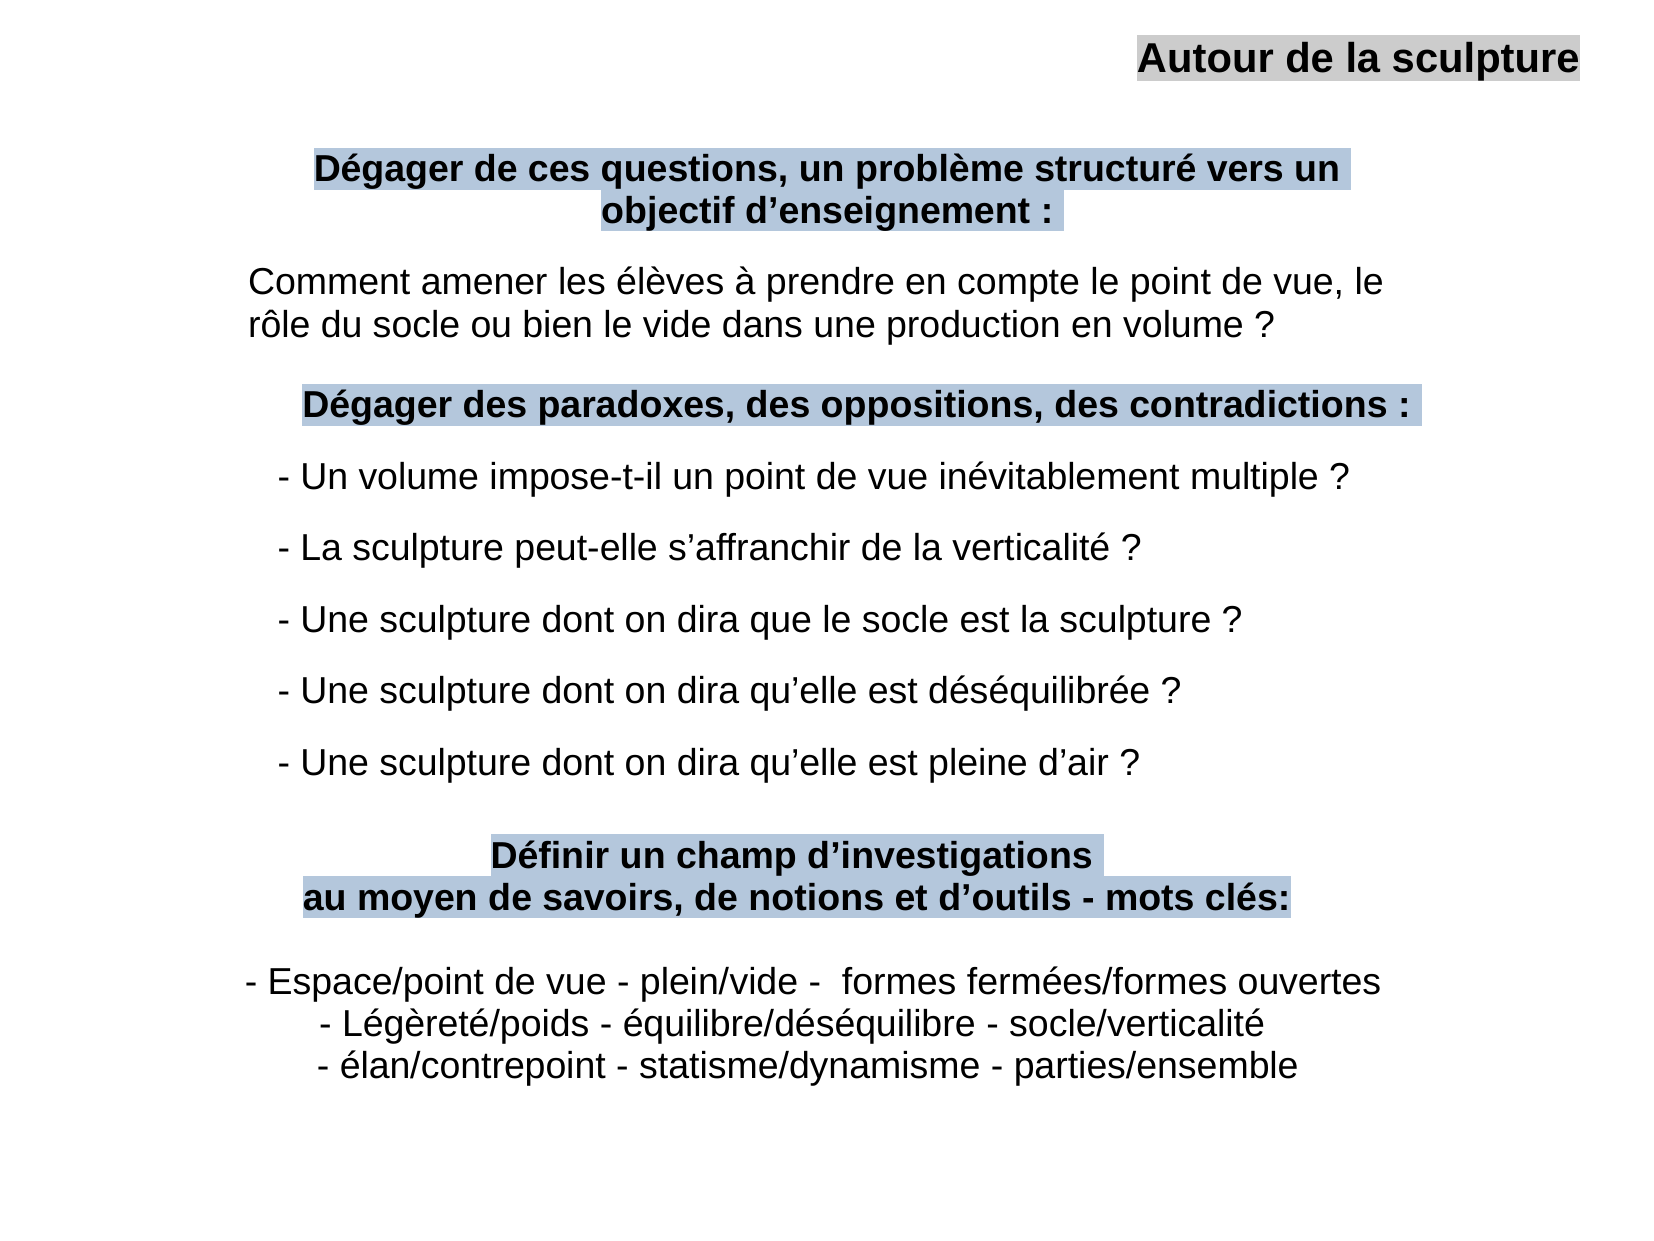

Autour de la sculpture
Dégager de ces questions, un problème structuré vers un objectif d’enseignement :
Comment amener les élèves à prendre en compte le point de vue, le rôle du socle ou bien le vide dans une production en volume ?
# Dégager des paradoxes, des oppositions, des contradictions :
- Un volume impose-t-il un point de vue inévitablement multiple ?
- La sculpture peut-elle s’affranchir de la verticalité ?
- Une sculpture dont on dira que le socle est la sculpture ?
- Une sculpture dont on dira qu’elle est déséquilibrée ?
- Une sculpture dont on dira qu’elle est pleine d’air ?
Définir un champ d’investigations
au moyen de savoirs, de notions et d’outils - mots clés:
 - Espace/point de vue - plein/vide - formes fermées/formes ouvertes - Légèreté/poids - équilibre/déséquilibre - socle/verticalité
 - élan/contrepoint - statisme/dynamisme - parties/ensemble